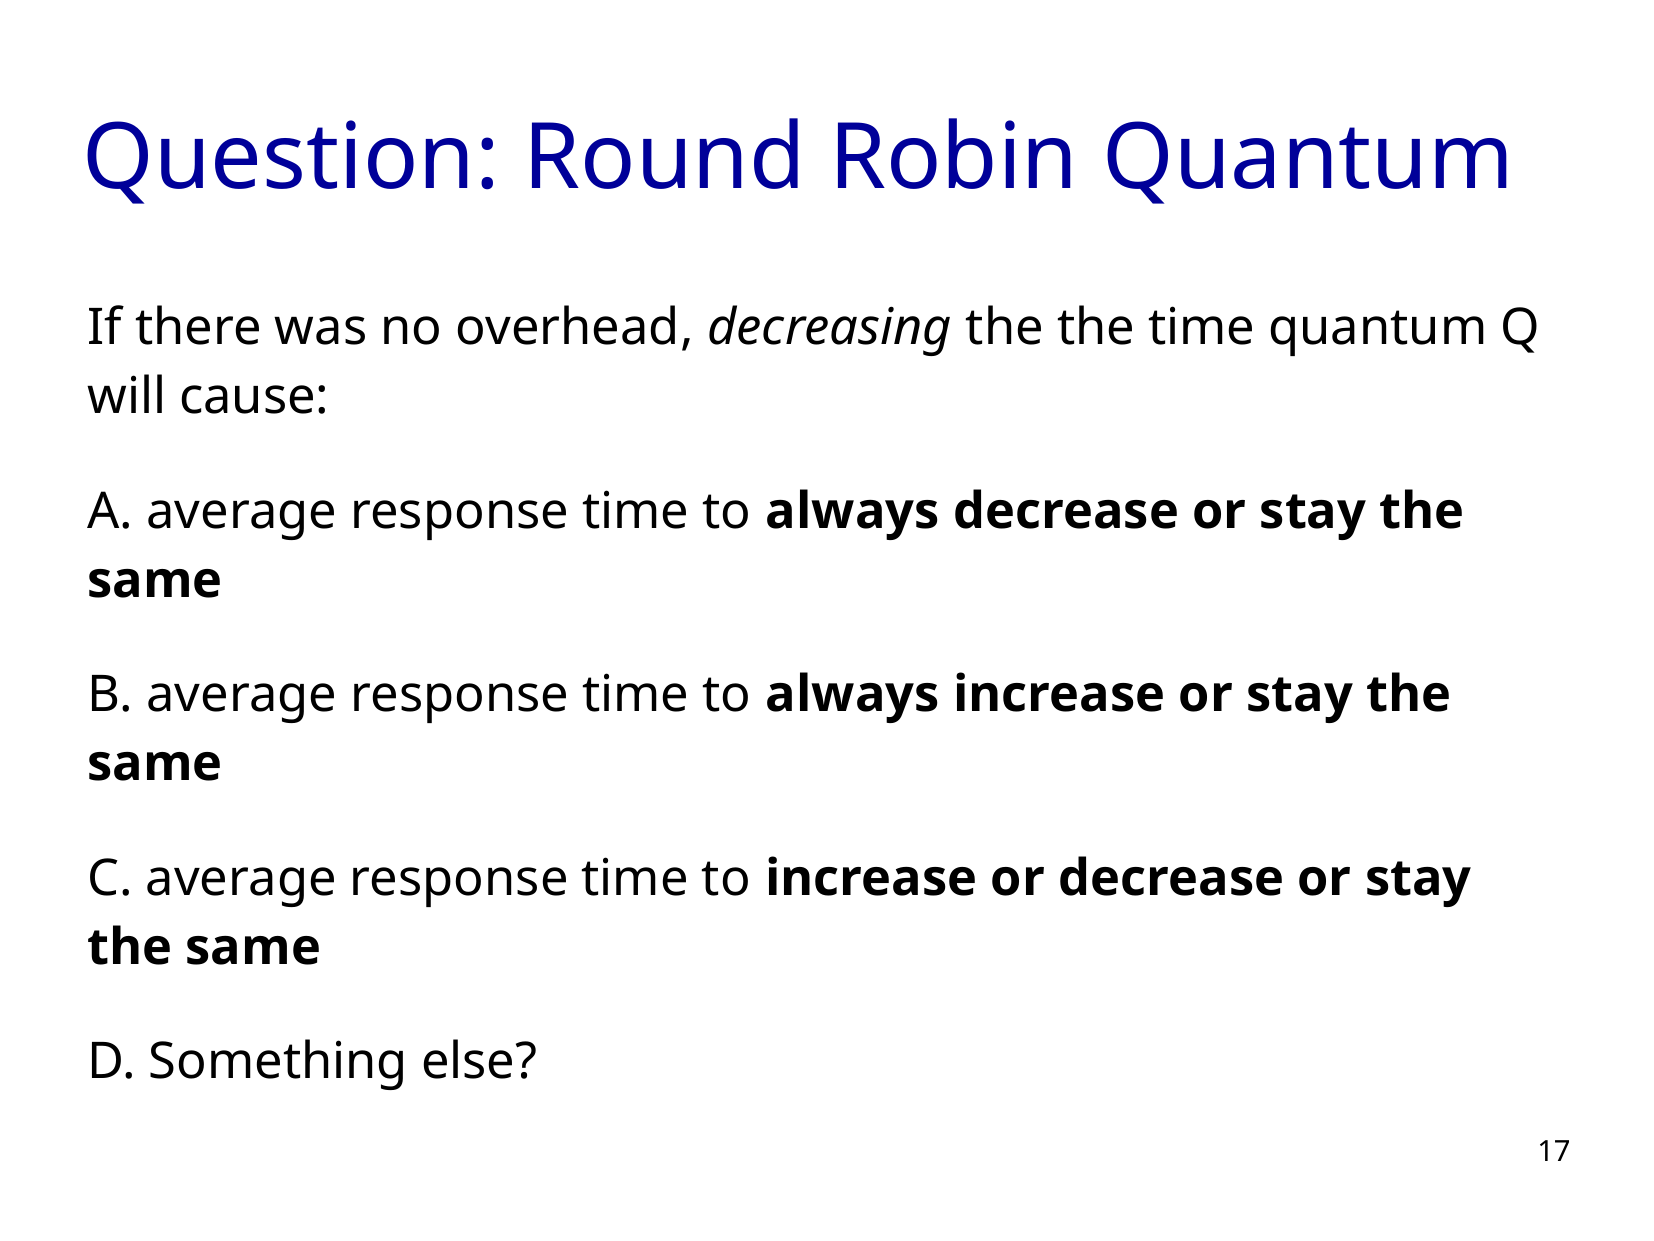

# Question: Round Robin Quantum
If there was no overhead, decreasing the the time quantum Q will cause:
A. average response time to always decrease or stay the same
B. average response time to always increase or stay the same
C. average response time to increase or decrease or stay the same
D. Something else?
17